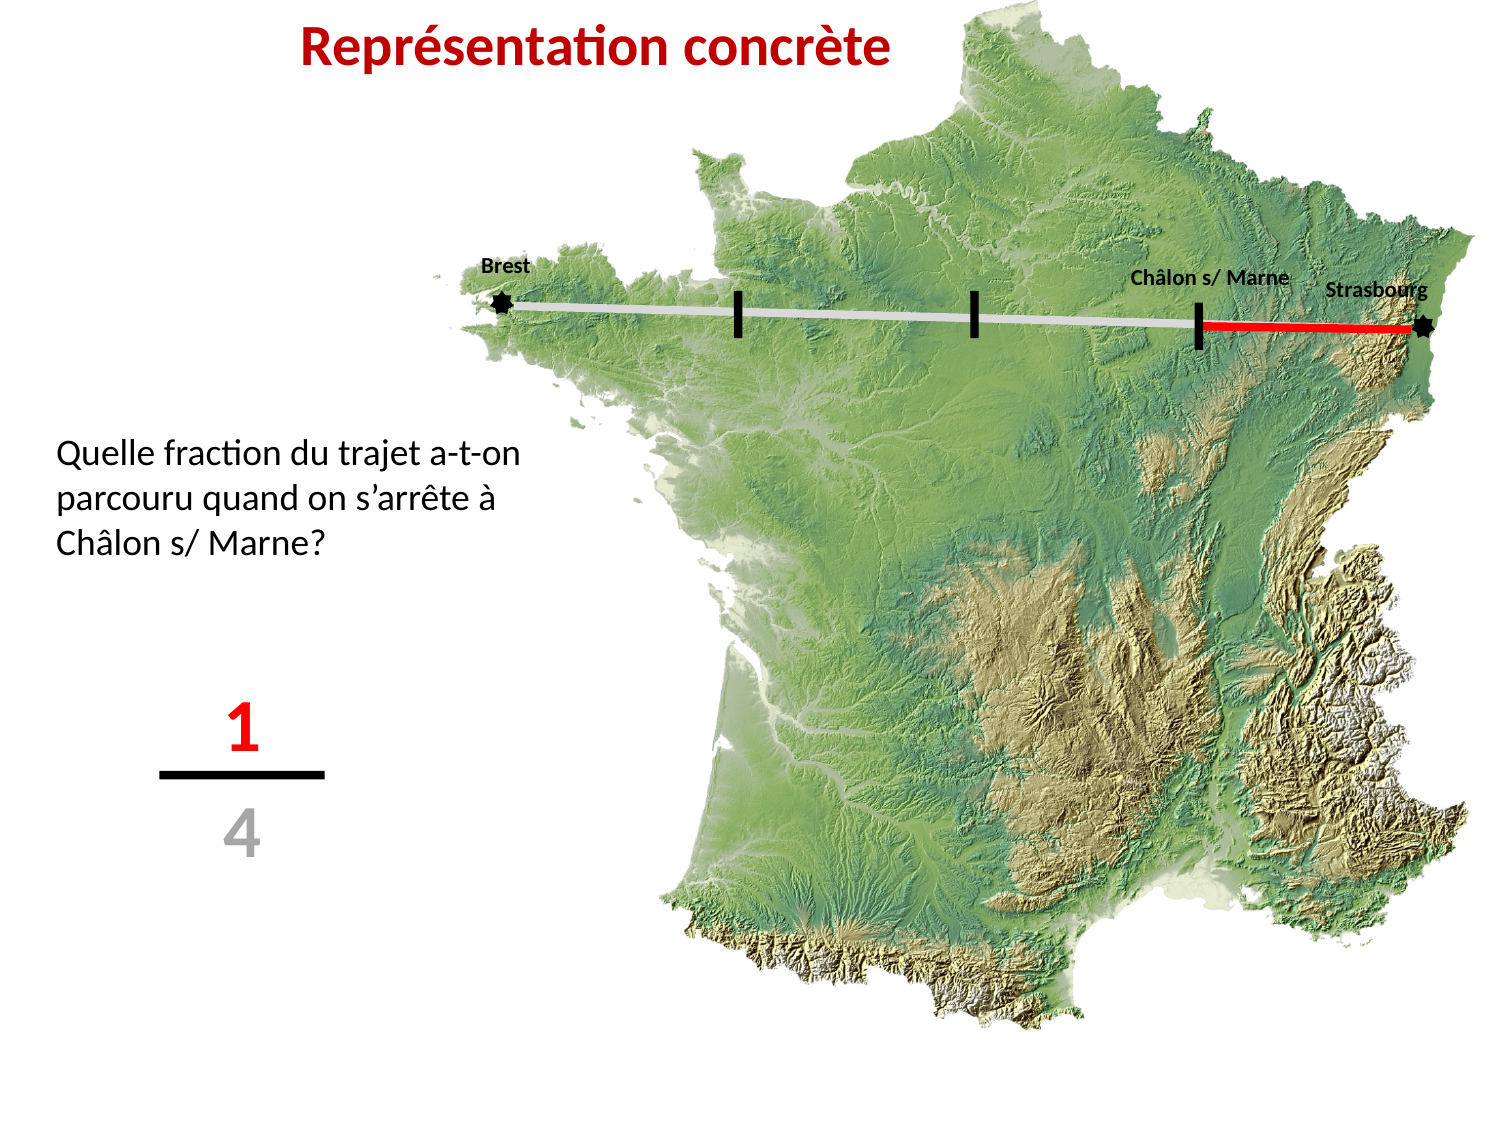

Représentation concrète
Brest
Châlon s/ Marne
Strasbourg
Quelle fraction du trajet a-t-on parcouru quand on s’arrête à Châlon s/ Marne?
1
4